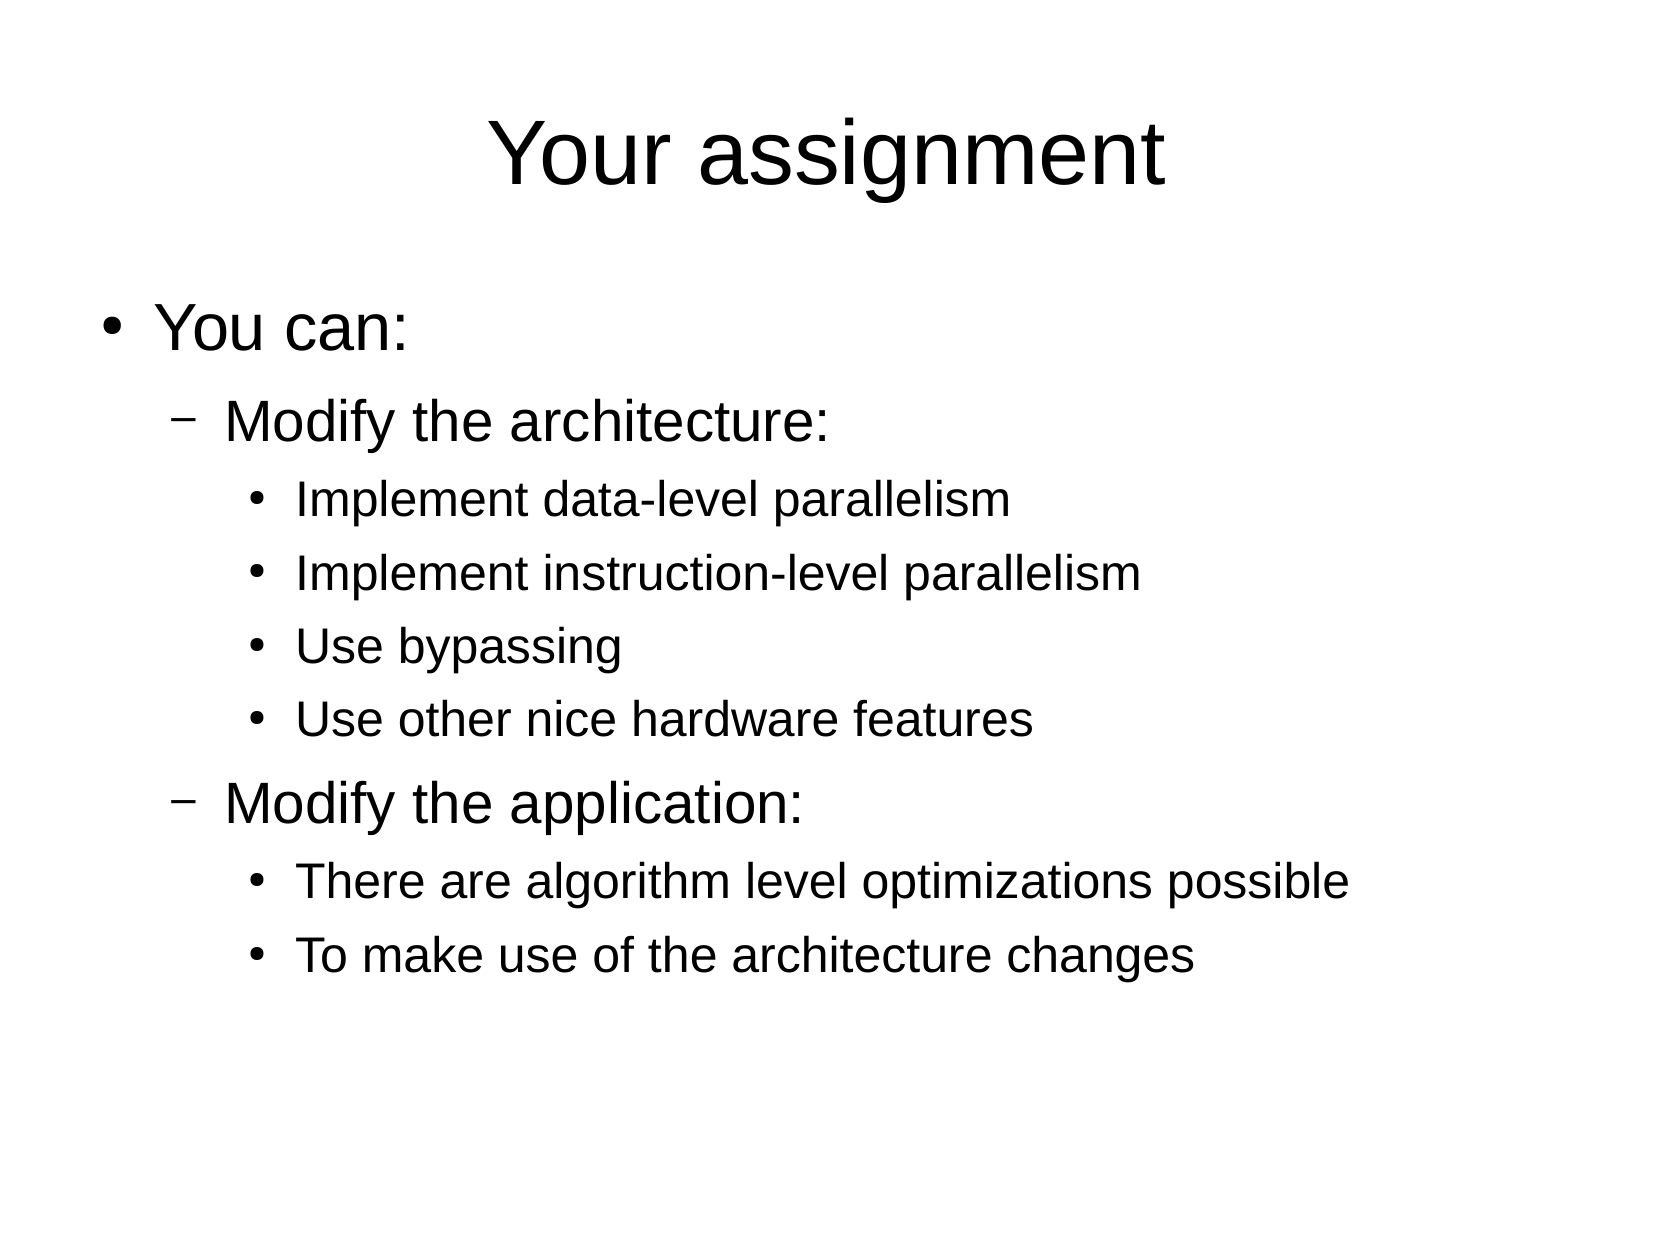

# Your assignment
You can:
Modify the architecture:
Implement data-level parallelism
Implement instruction-level parallelism
Use bypassing
Use other nice hardware features
Modify the application:
There are algorithm level optimizations possible
To make use of the architecture changes